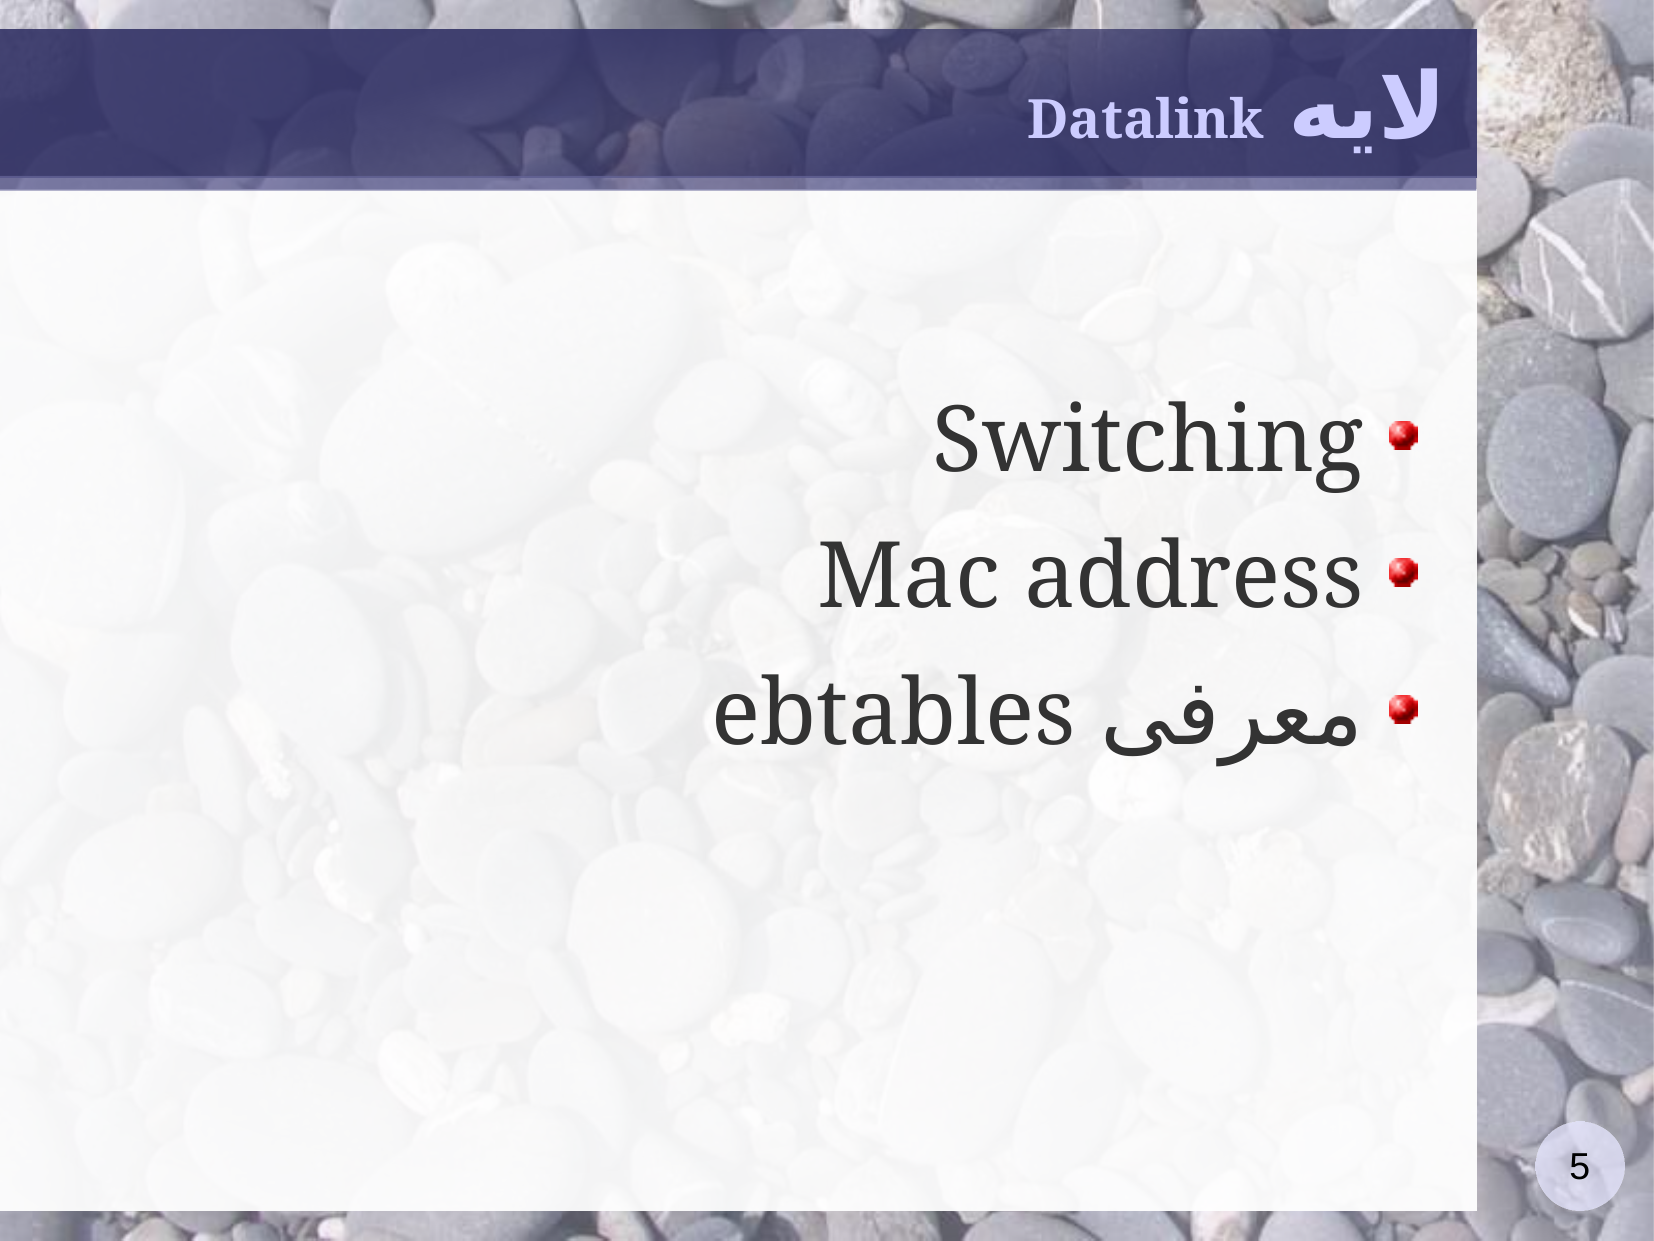

# لایه Datalink
Switching
Mac address
معرفی ebtables